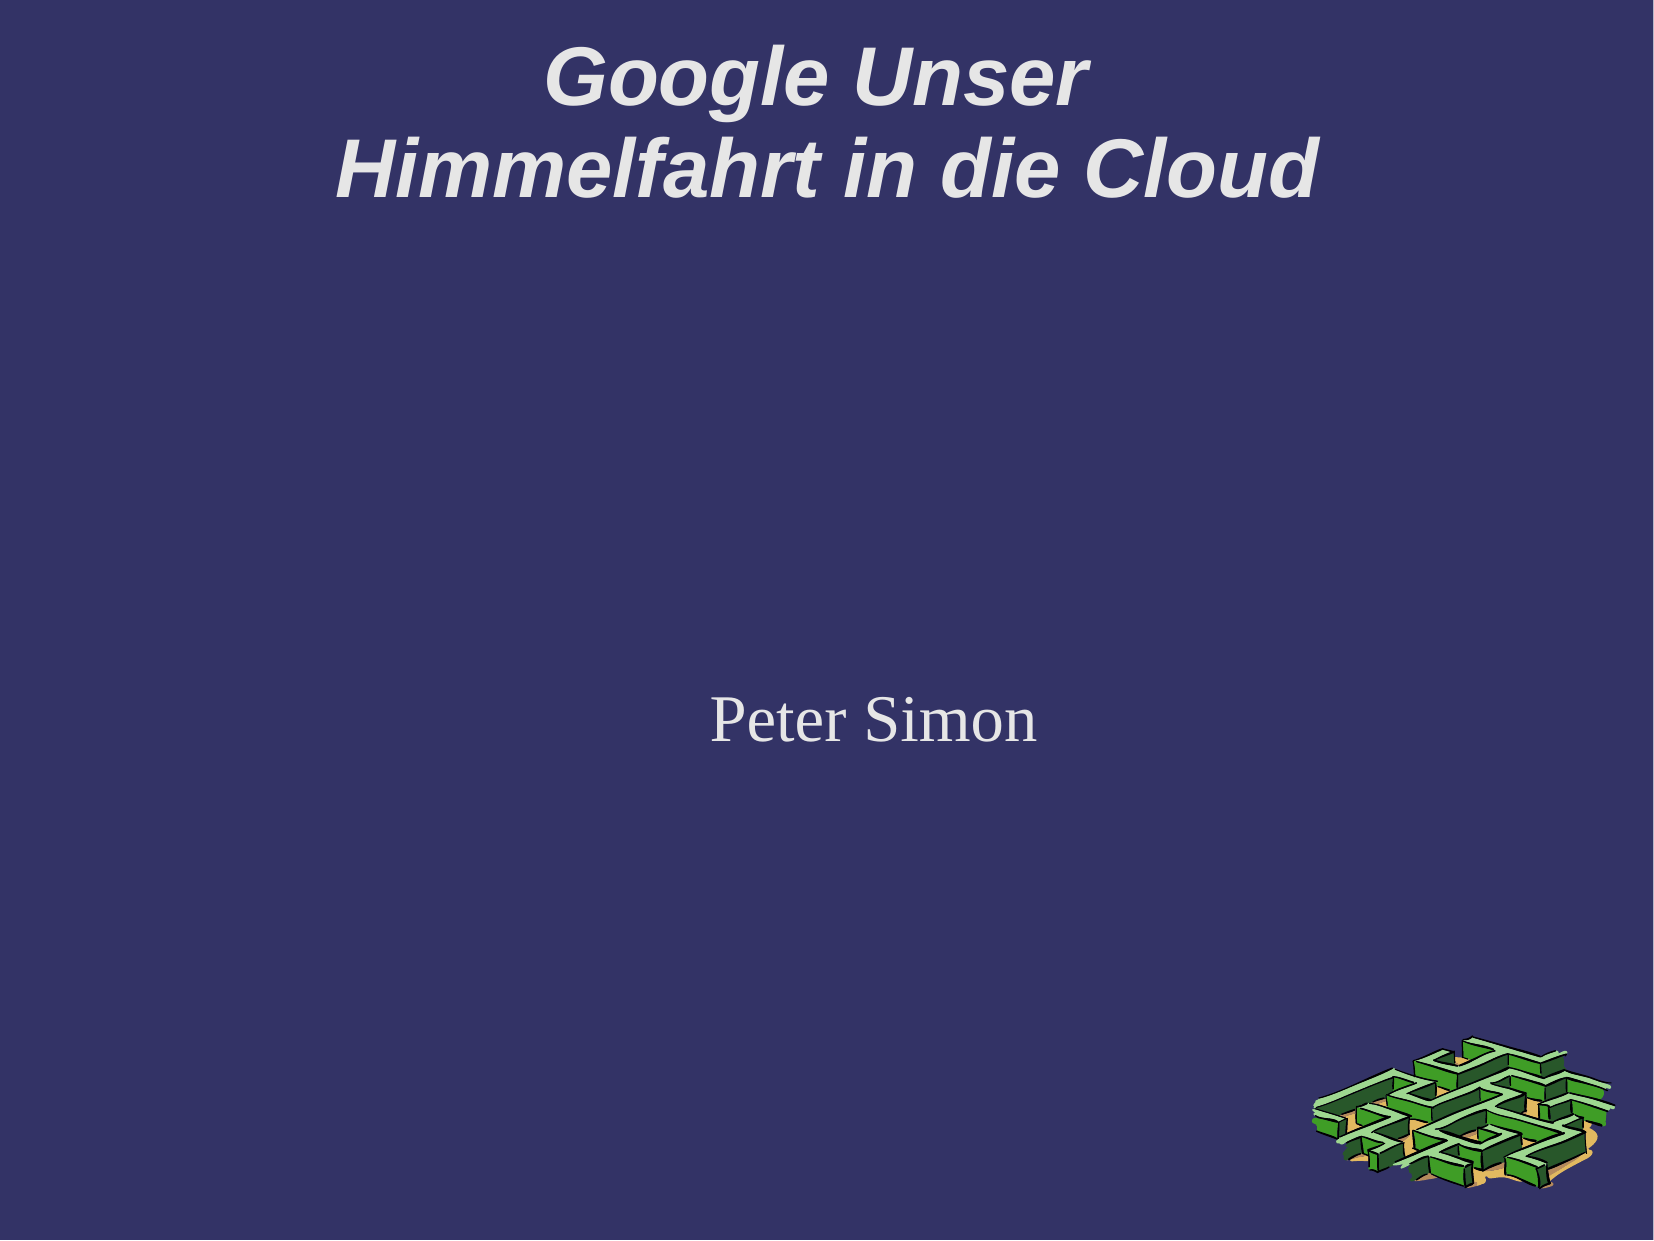

# Google Unser Himmelfahrt in die Cloud
Peter Simon